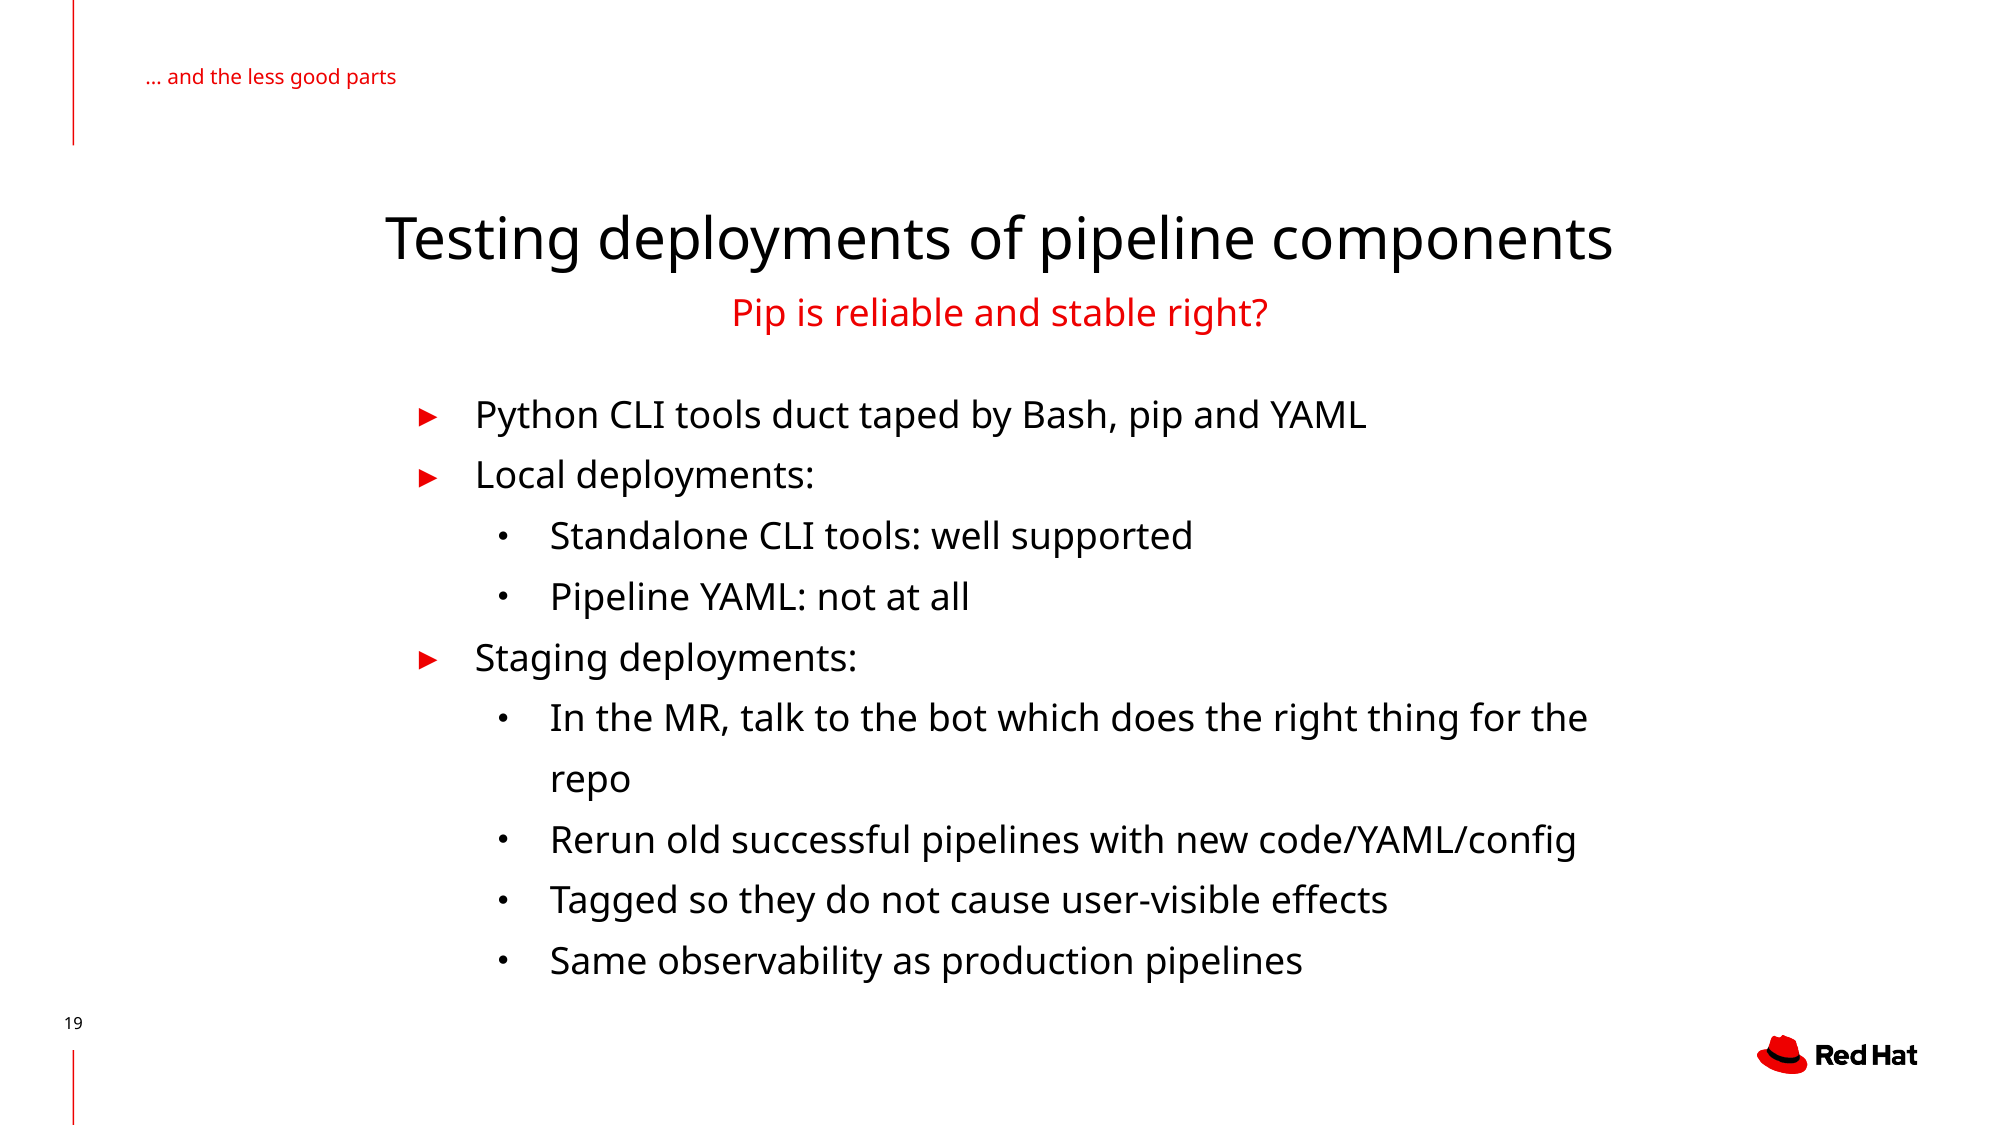

# … and the less good parts
Testing deployments of pipeline components
Pip is reliable and stable right?
Python CLI tools duct taped by Bash, pip and YAML
Local deployments:
Standalone CLI tools: well supported
Pipeline YAML: not at all
Staging deployments:
In the MR, talk to the bot which does the right thing for the repo
Rerun old successful pipelines with new code/YAML/config
Tagged so they do not cause user-visible effects
Same observability as production pipelines